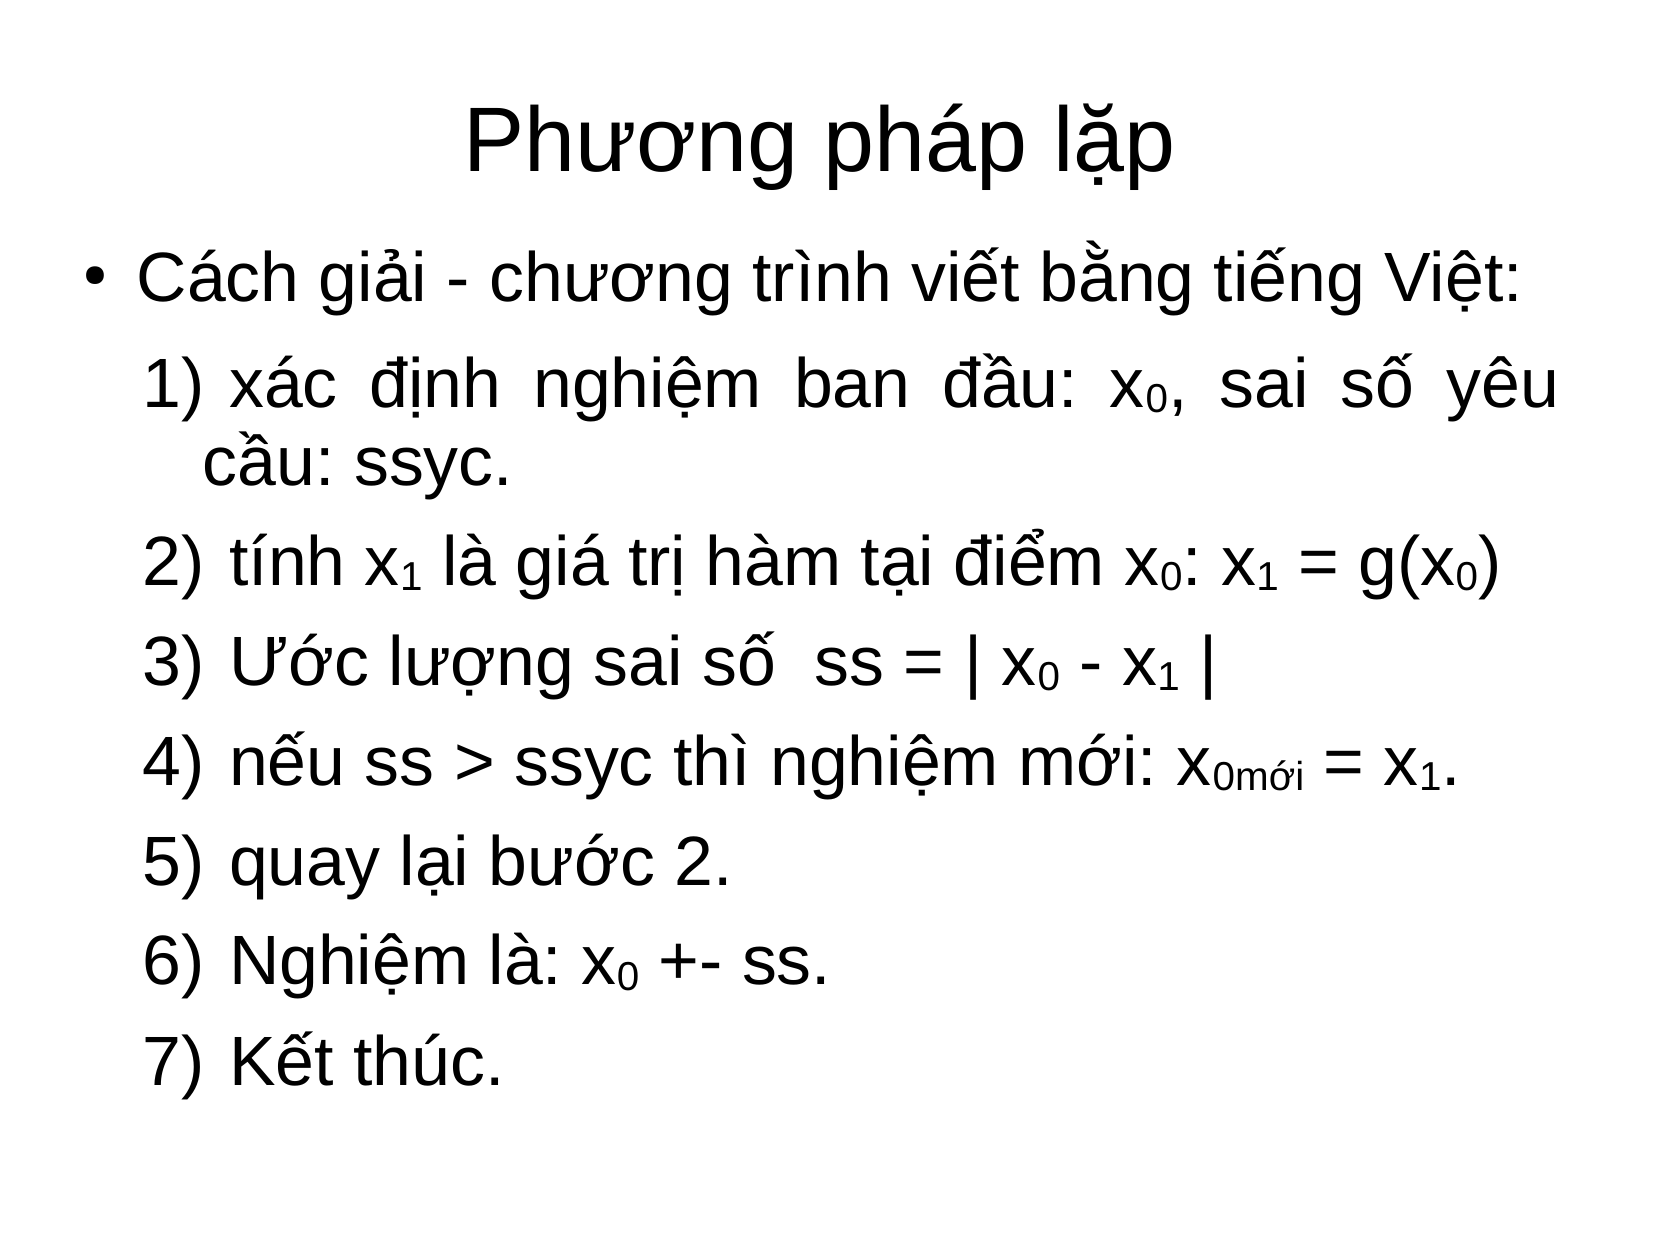

# Phương pháp lặp
Cách giải - chương trình viết bằng tiếng Việt:
xác định nghiệm ban đầu: x0, sai số yêu cầu: ssyc.
tính x1 là giá trị hàm tại điểm x0: x1 = g(x0)
Ước lượng sai số ss = | x0 - x1 |
nếu ss > ssyc thì nghiệm mới: x0mới = x1.
quay lại bước 2.
Nghiệm là: x0 +- ss.
Kết thúc.